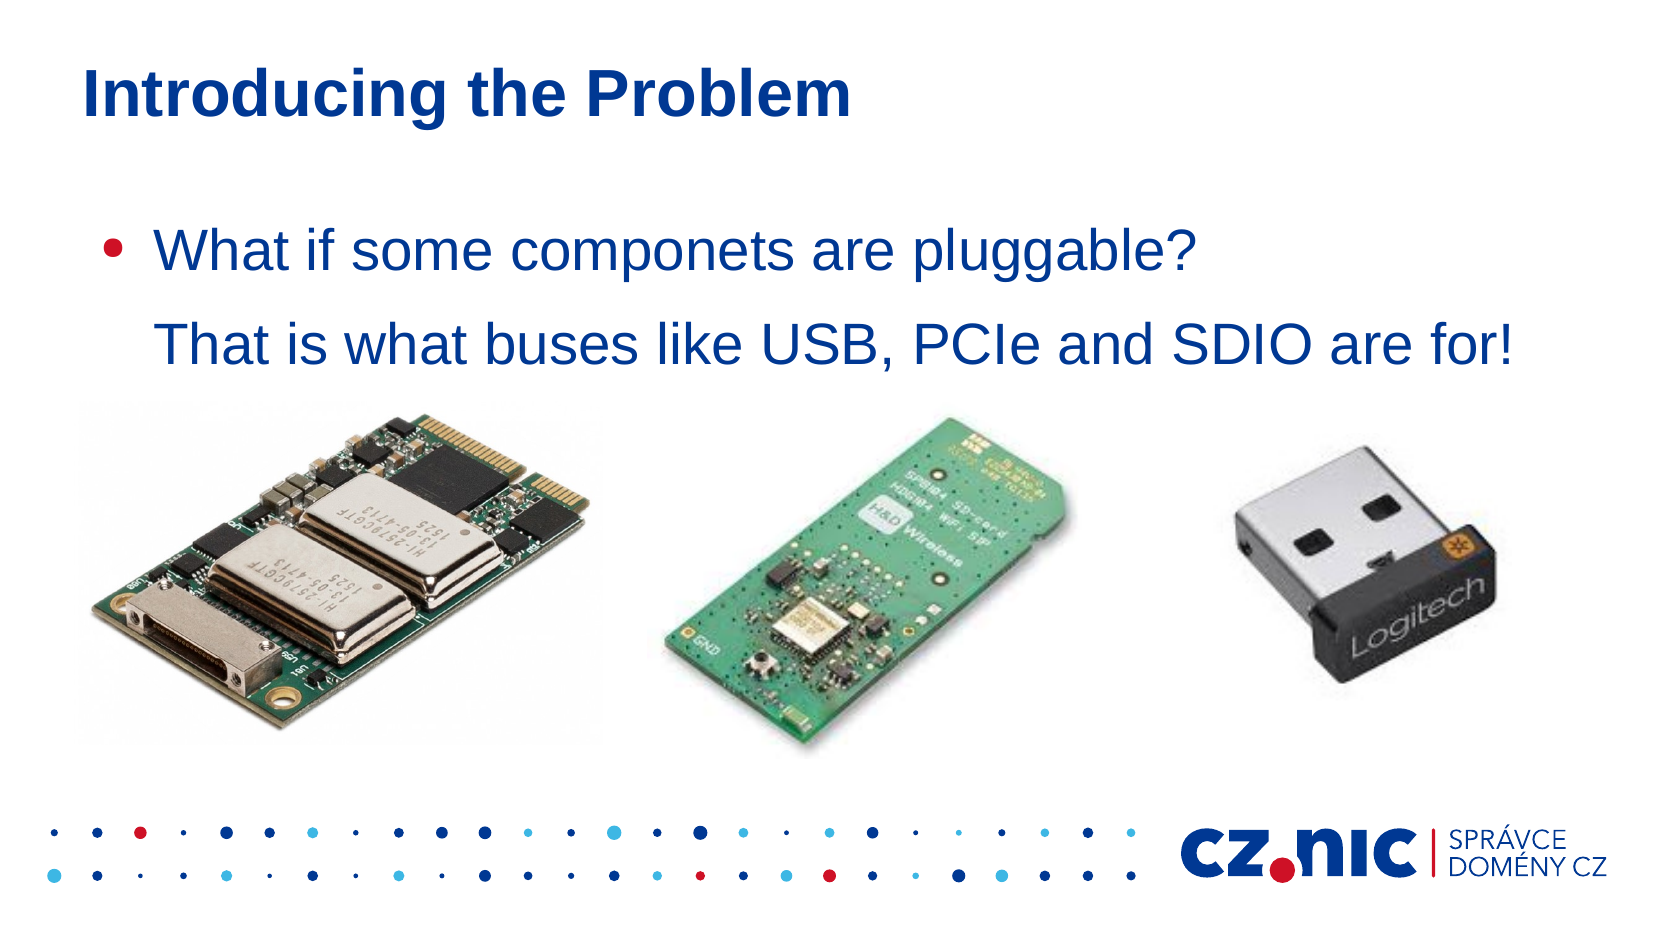

# Introducing the Problem
What if some componets are pluggable?
That is what buses like USB, PCIe and SDIO are for!